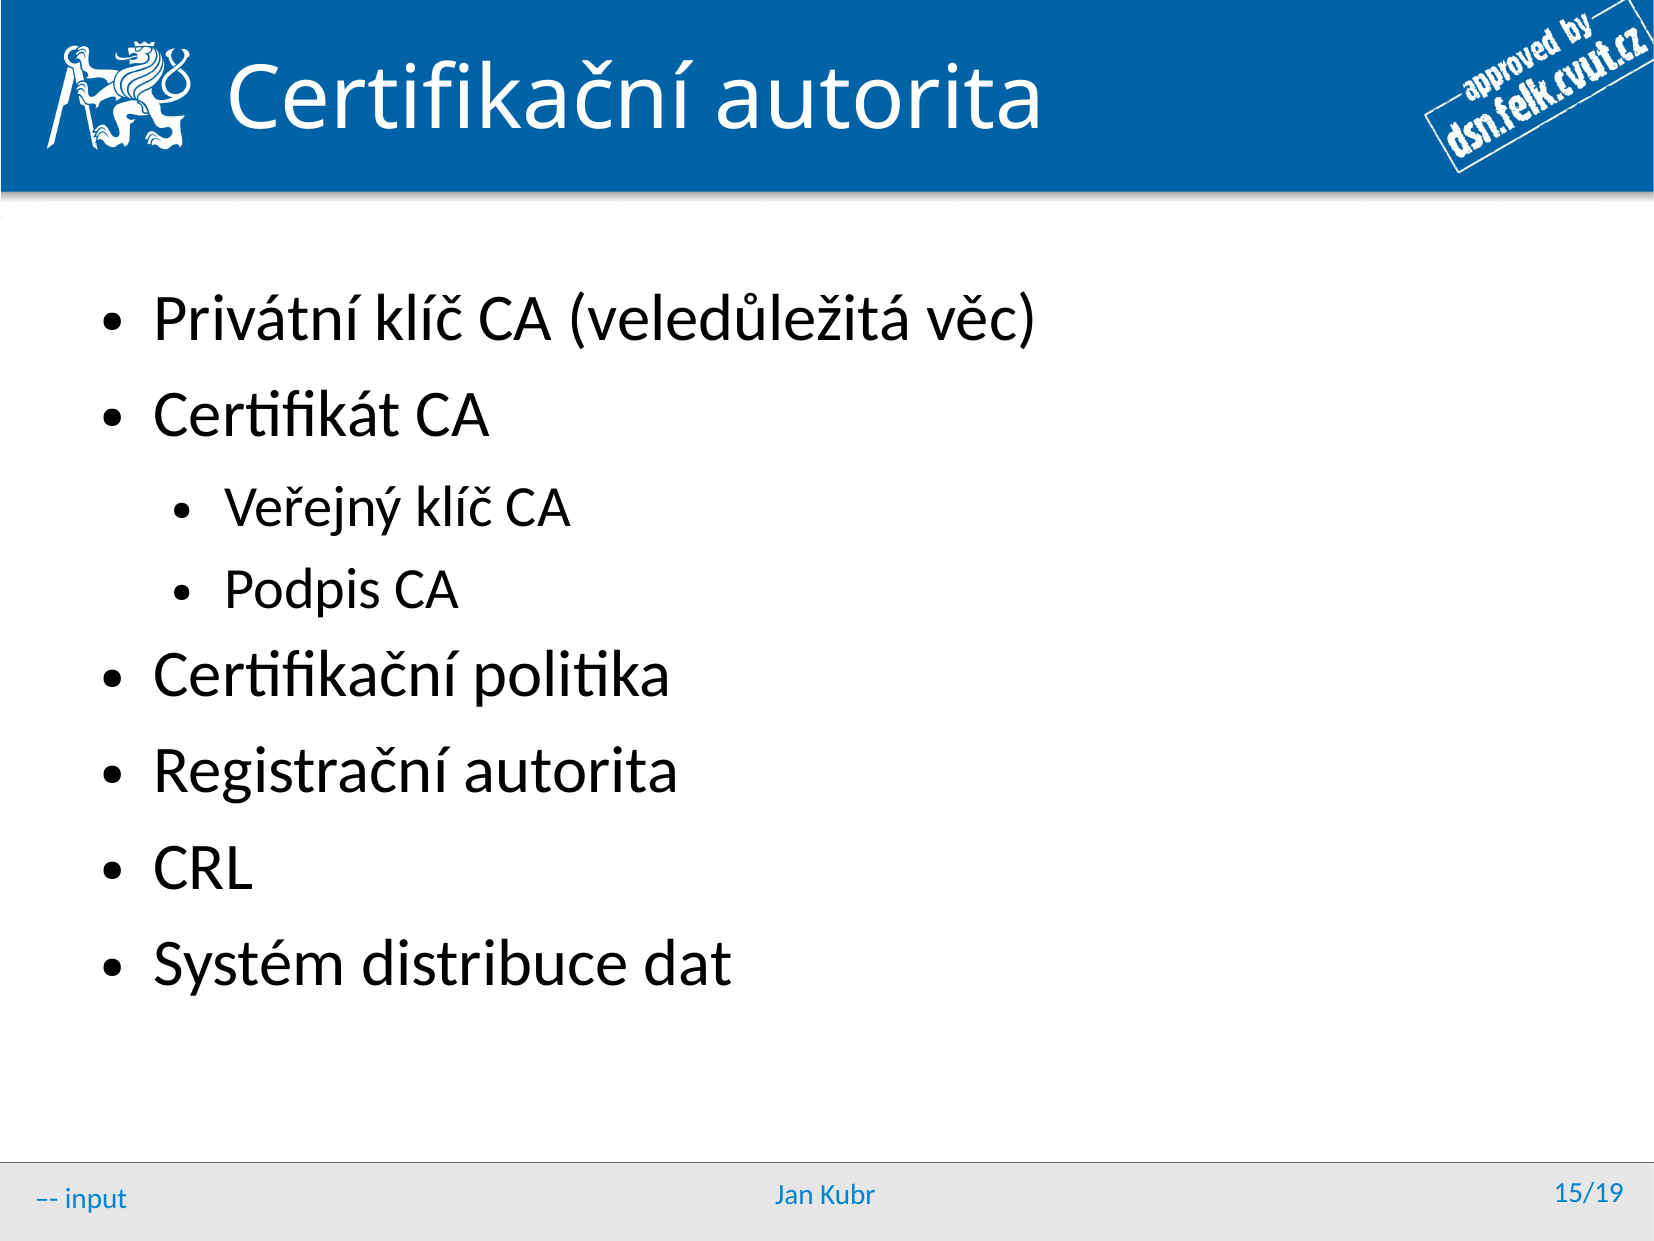

# Certifikační autorita
Privátní klíč CA (veledůležitá věc)
Certifikát CA
Veřejný klíč CA
Podpis CA
Certifikační politika
Registrační autorita
CRL
Systém distribuce dat
15
Jan Kubr
02/2006